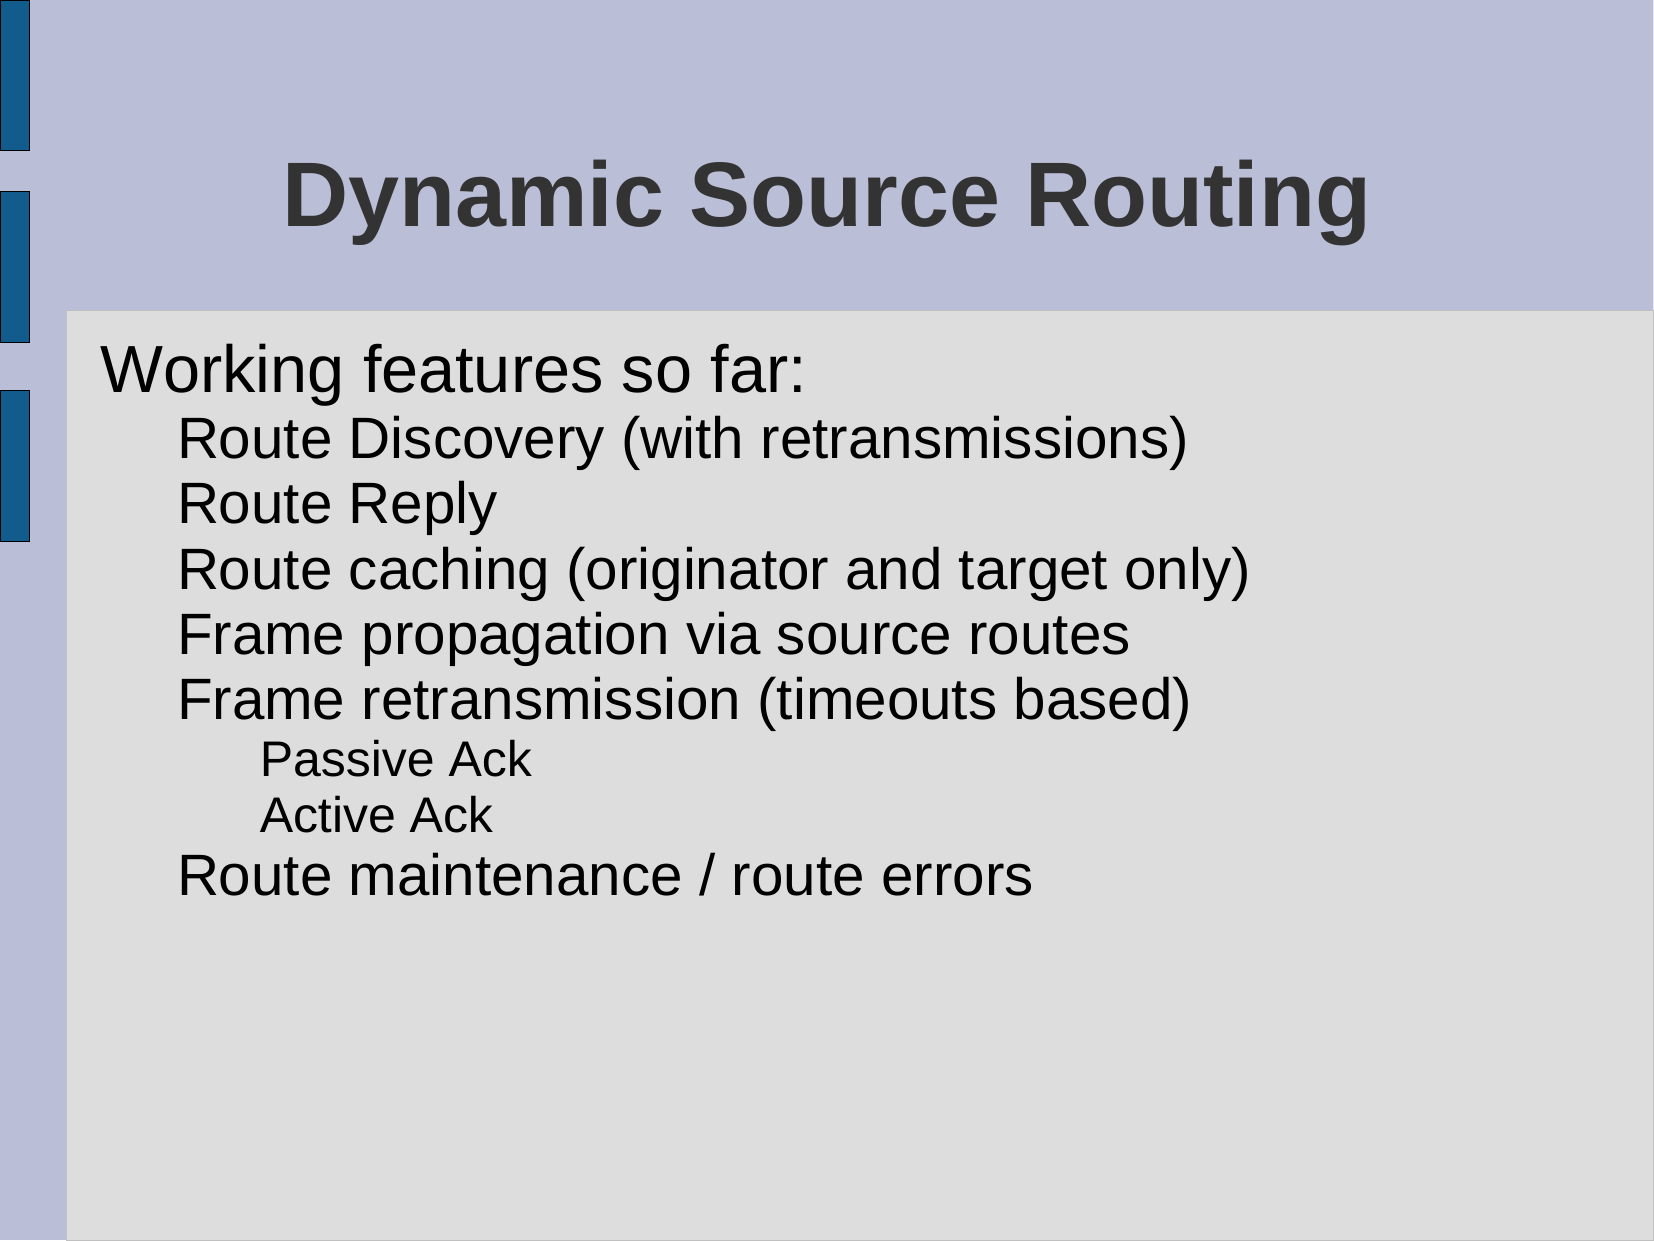

# Dynamic Source Routing
Working features so far:
Route Discovery (with retransmissions)
Route Reply
Route caching (originator and target only)
Frame propagation via source routes
Frame retransmission (timeouts based)
Passive Ack
Active Ack
Route maintenance / route errors